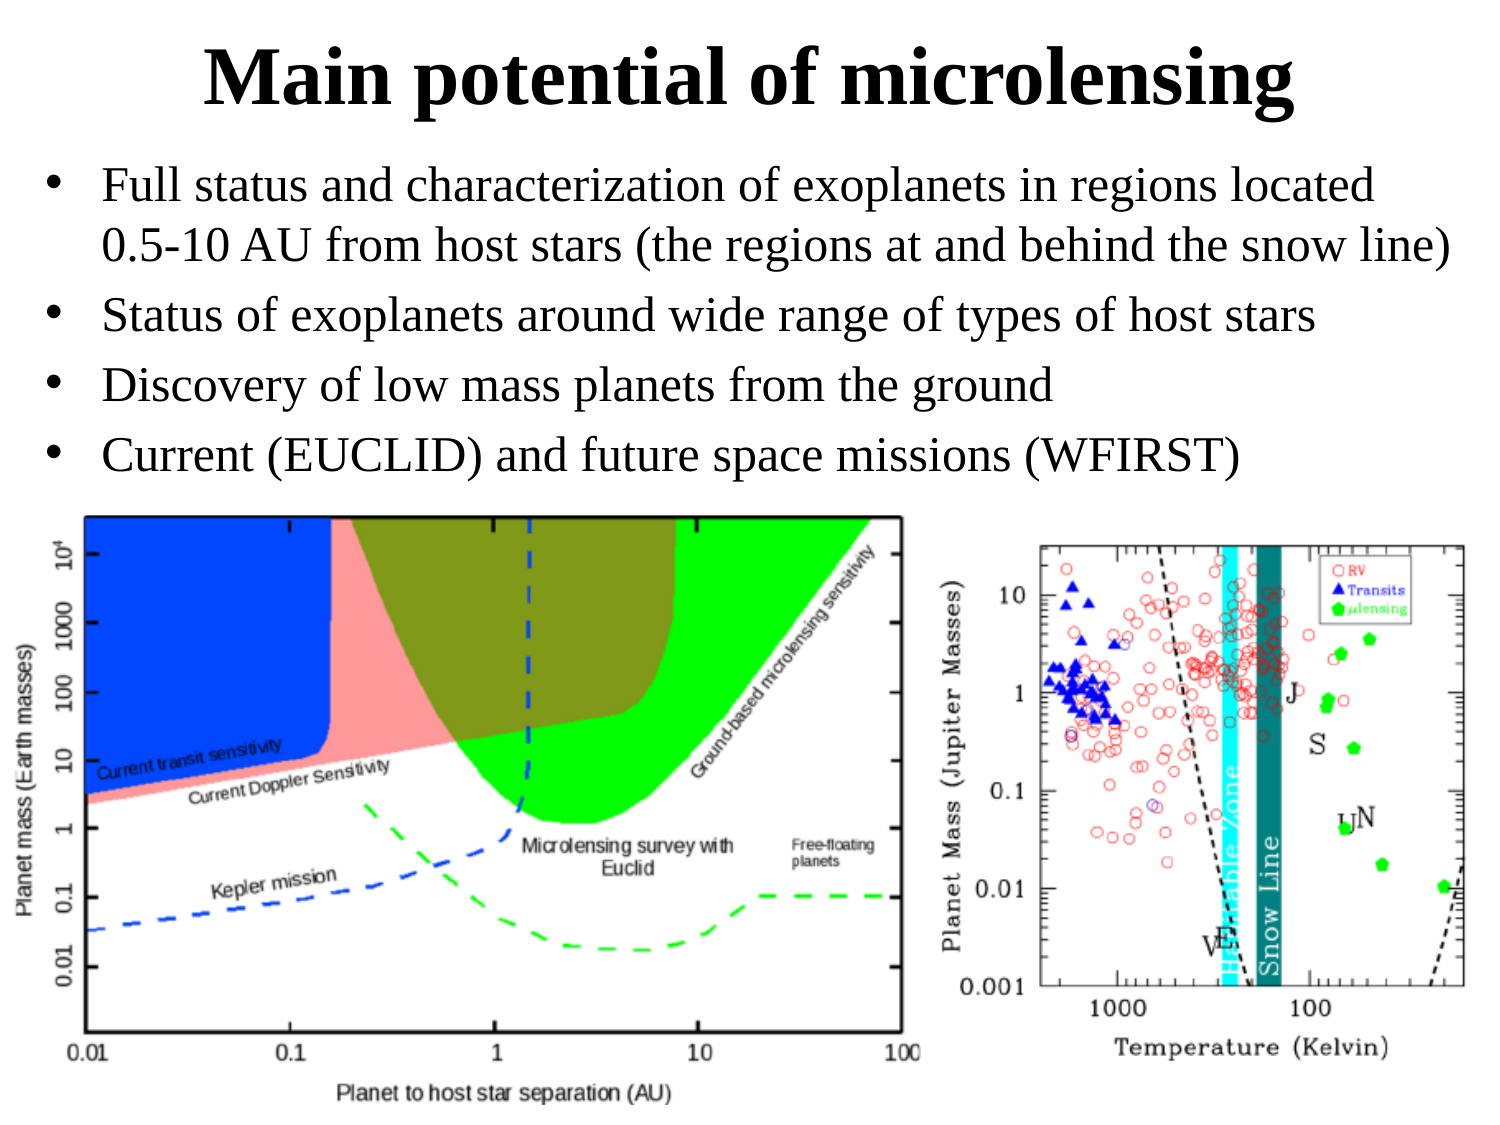

# Main potential of microlensing
Full status and characterization of exoplanets in regions located 0.5-10 AU from host stars (the regions at and behind the snow line)
Status of exoplanets around wide range of types of host stars
Discovery of low mass planets from the ground
Current (EUCLID) and future space missions (WFIRST)